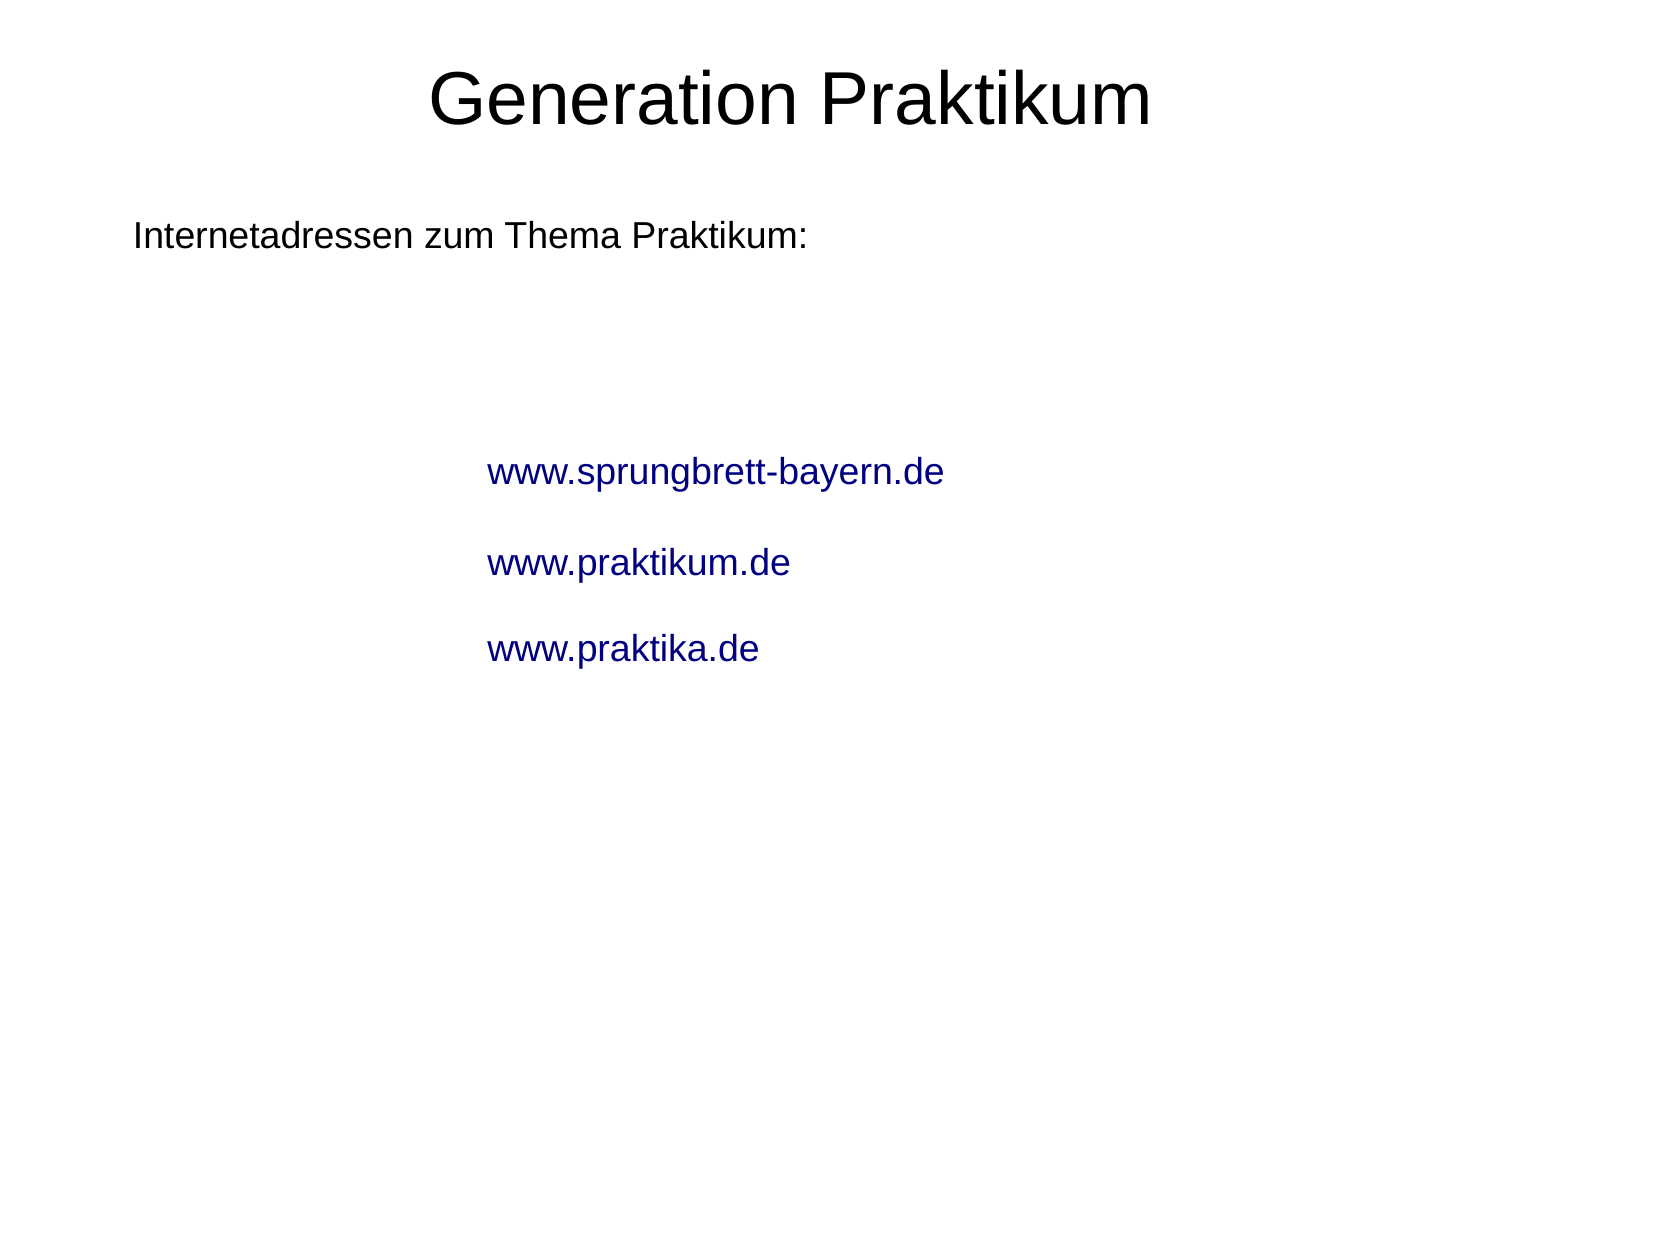

Generation Praktikum
Internetadressen zum Thema Praktikum:
www.sprungbrett-bayern.de
www.praktikum.de
www.praktika.de